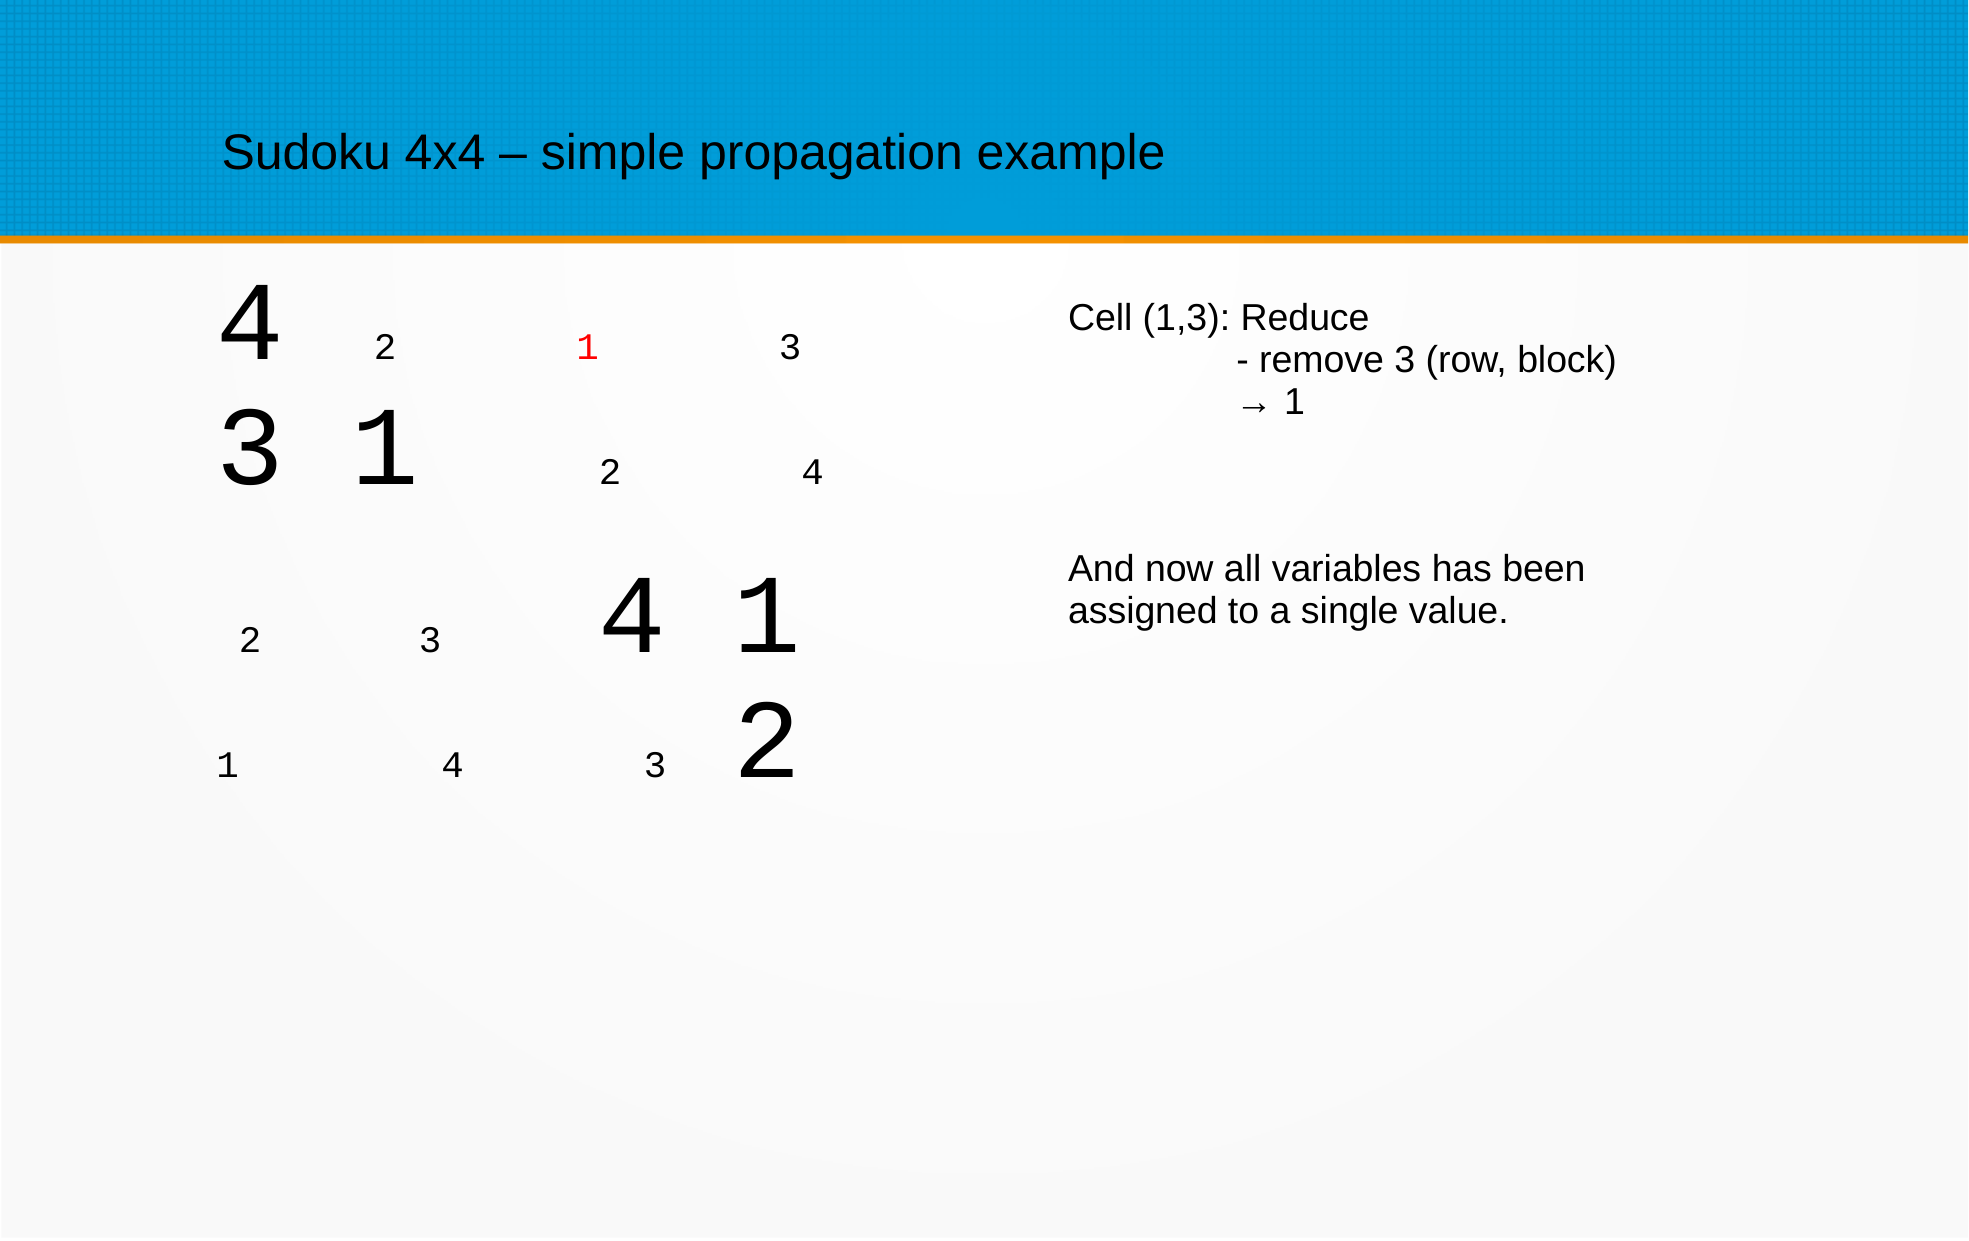

Sudoku 4x4 – simple propagation example
Cell (1,3): Reduce
 - remove 3 (row, block)
 → 1
And now all variables has been
assigned to a single value.
4 2 1 3
3 1 2 4
 2 3 4 1
1 4 3 2